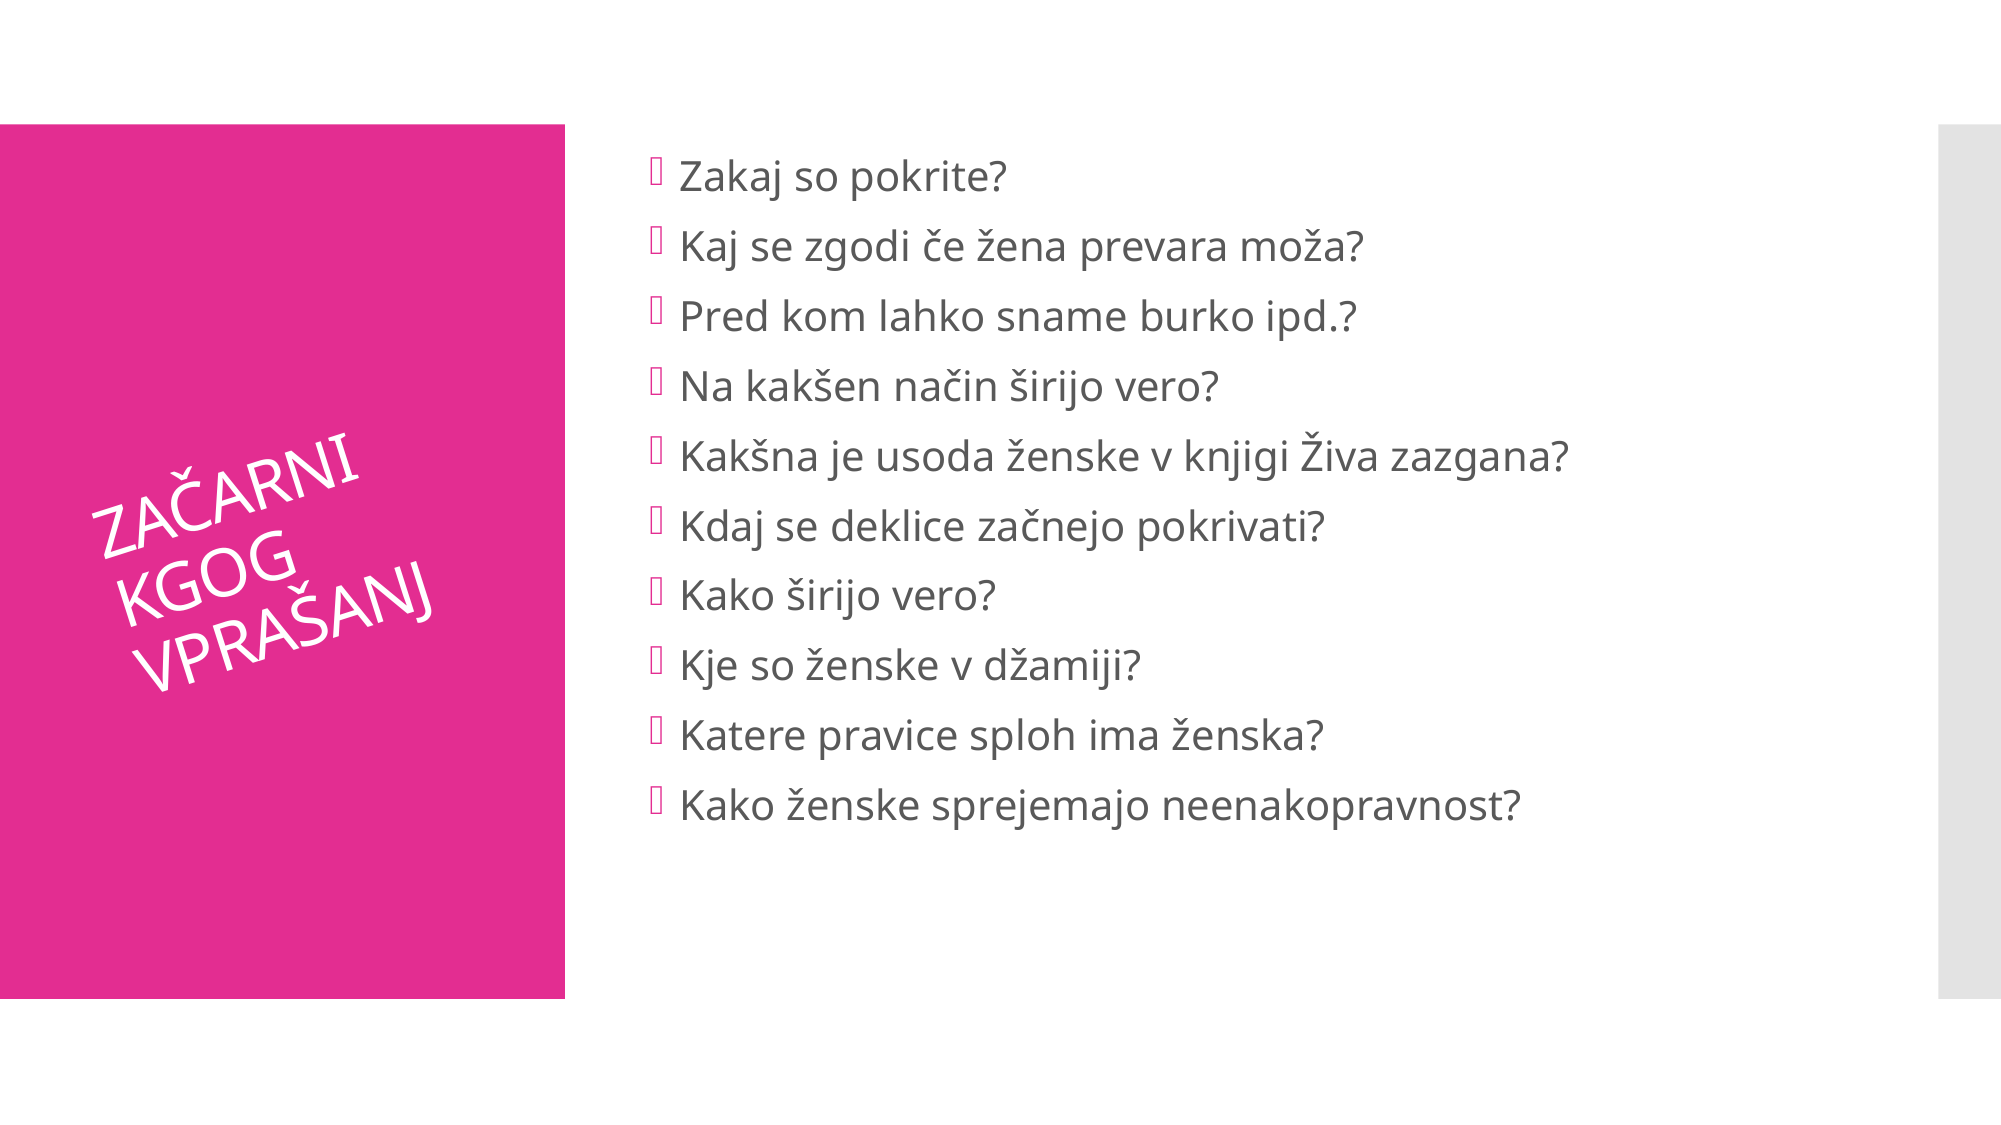

Zakaj so pokrite?
Kaj se zgodi če žena prevara moža?
Pred kom lahko sname burko ipd.?
Na kakšen način širijo vero?
Kakšna je usoda ženske v knjigi Živa zazgana?
Kdaj se deklice začnejo pokrivati?
Kako širijo vero?
Kje so ženske v džamiji?
Katere pravice sploh ima ženska?
Kako ženske sprejemajo neenakopravnost?
# ZAČARNI KGOG VPRAŠANJ